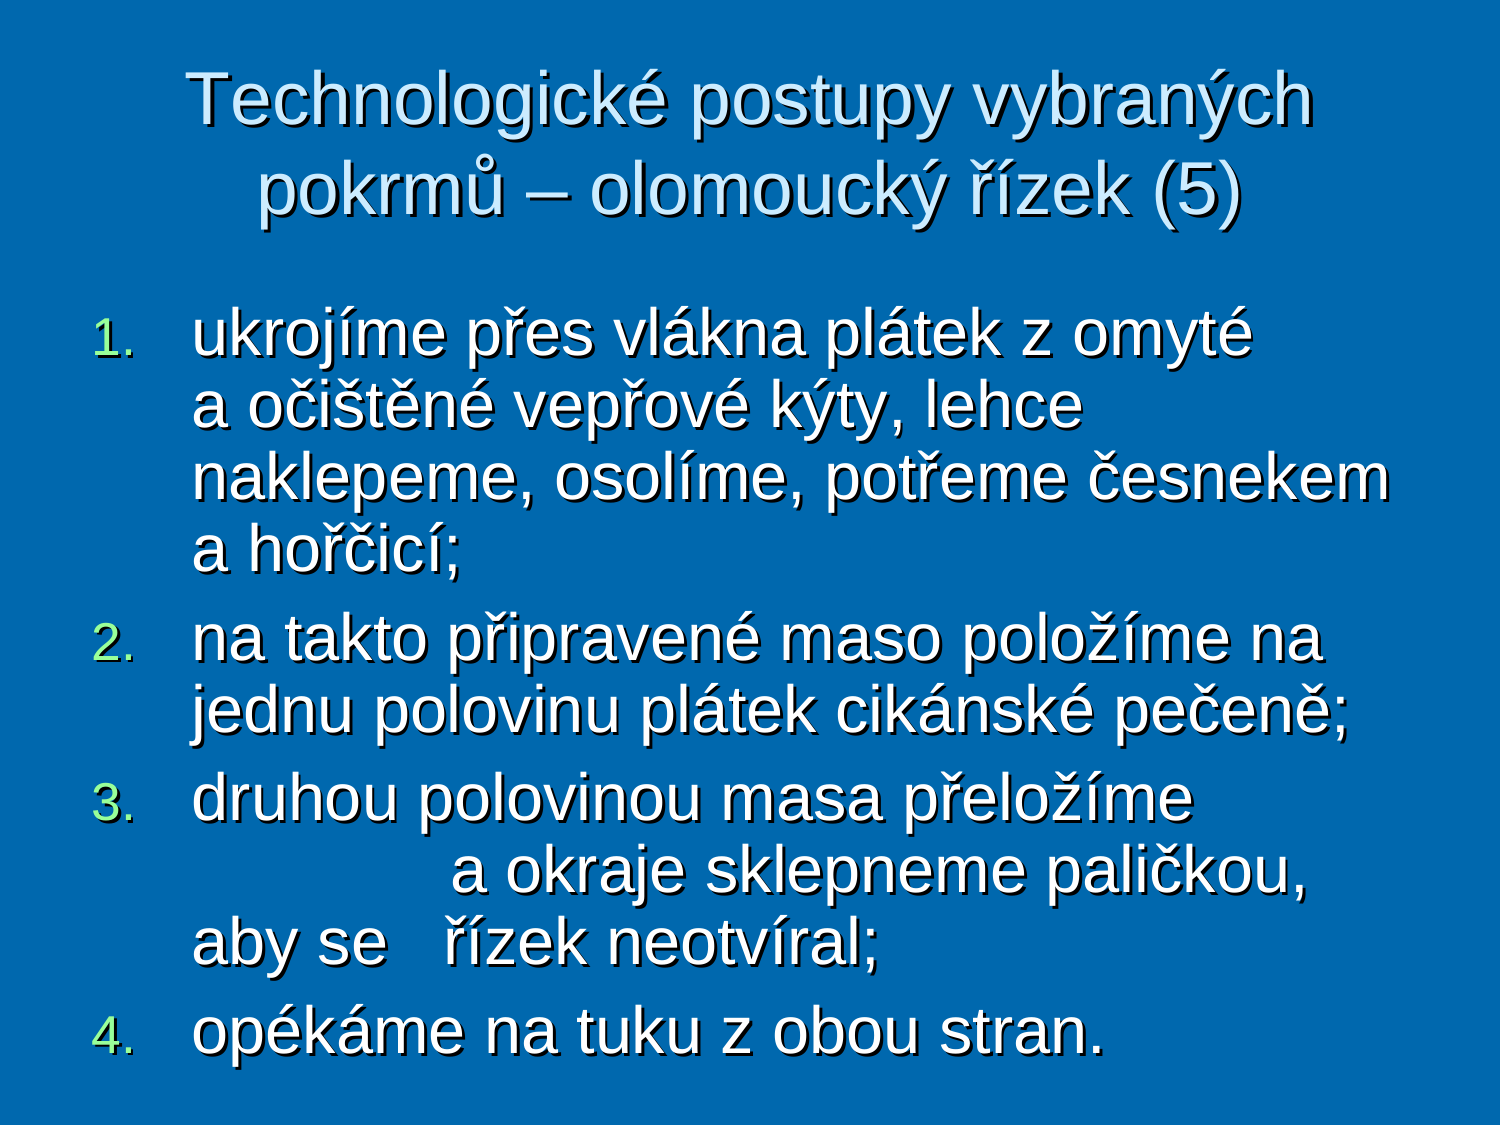

# Technologické postupy vybraných pokrmů – olomoucký řízek (5)
ukrojíme přes vlákna plátek z omyté
a očištěné vepřové kýty, lehce naklepeme, osolíme, potřeme česnekem a hořčicí;
na takto připravené maso položíme na jednu polovinu plátek cikánské pečeně;
druhou polovinou masa přeložíme a okraje sklepneme paličkou, aby se řízek neotvíral;
opékáme na tuku z obou stran.